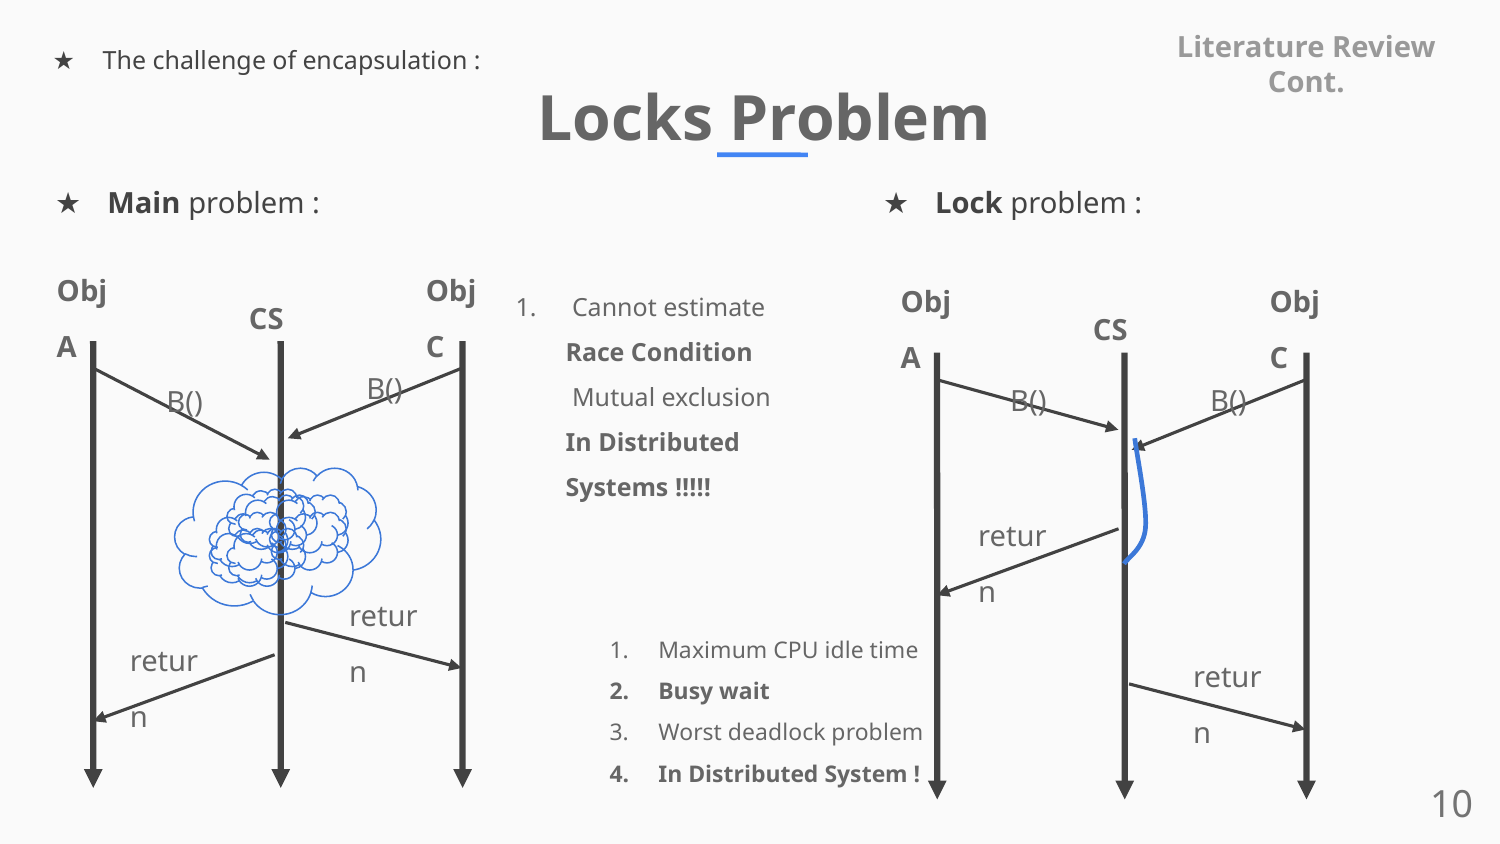

The challenge of encapsulation :
Literature Review Cont.
# Locks Problem
Lock problem :
Main problem :
Obj A
CS
Obj C
Obj A
CS
Obj C
 Cannot estimate
Race Condition
 Mutual exclusion
In Distributed Systems !!!!!
B()
B()
B()
B()
return
return
Maximum CPU idle time
Busy wait
Worst deadlock problem
In Distributed System !
return
return
10